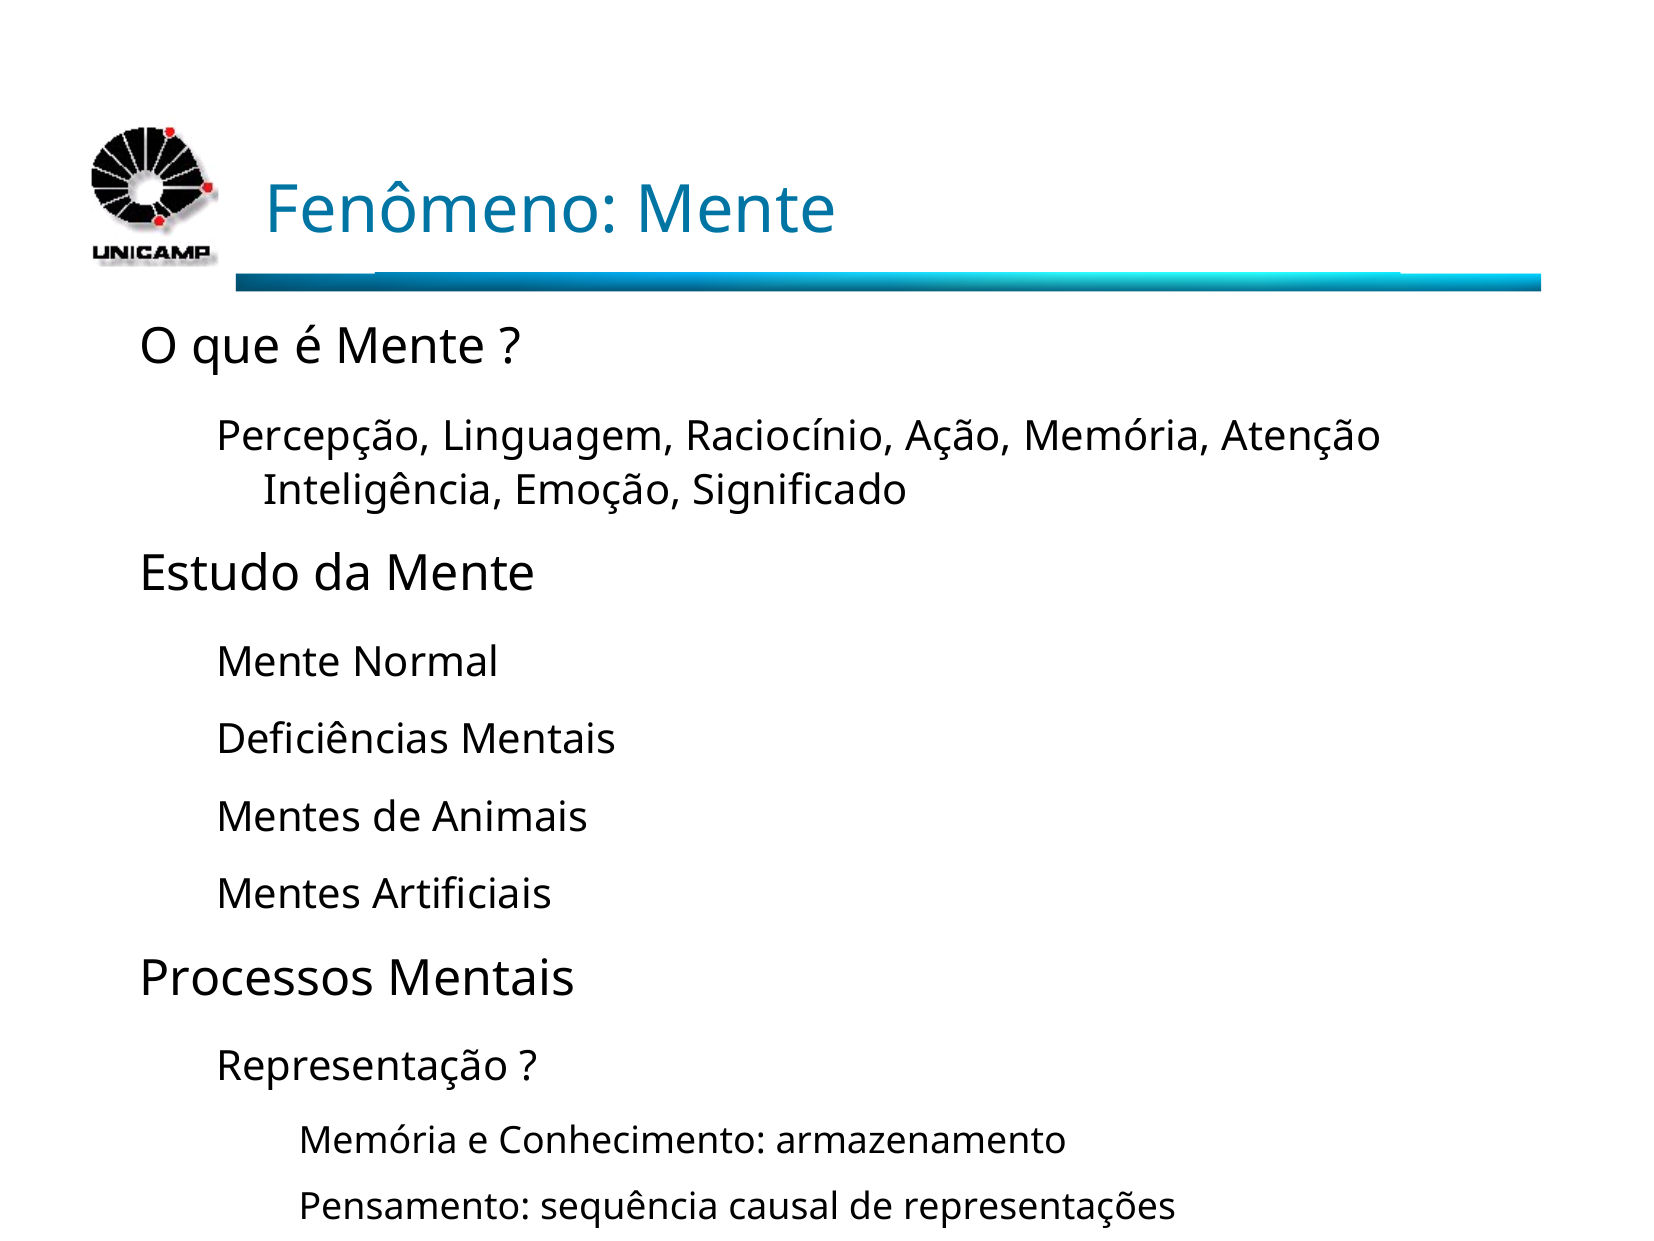

# Fenômeno: Mente
O que é Mente ?
Percepção, Linguagem, Raciocínio, Ação, Memória, Atenção Inteligência, Emoção, Significado
Estudo da Mente
Mente Normal
Deficiências Mentais
Mentes de Animais
Mentes Artificiais
Processos Mentais
Representação ?
Memória e Conhecimento: armazenamento
Pensamento: sequência causal de representações